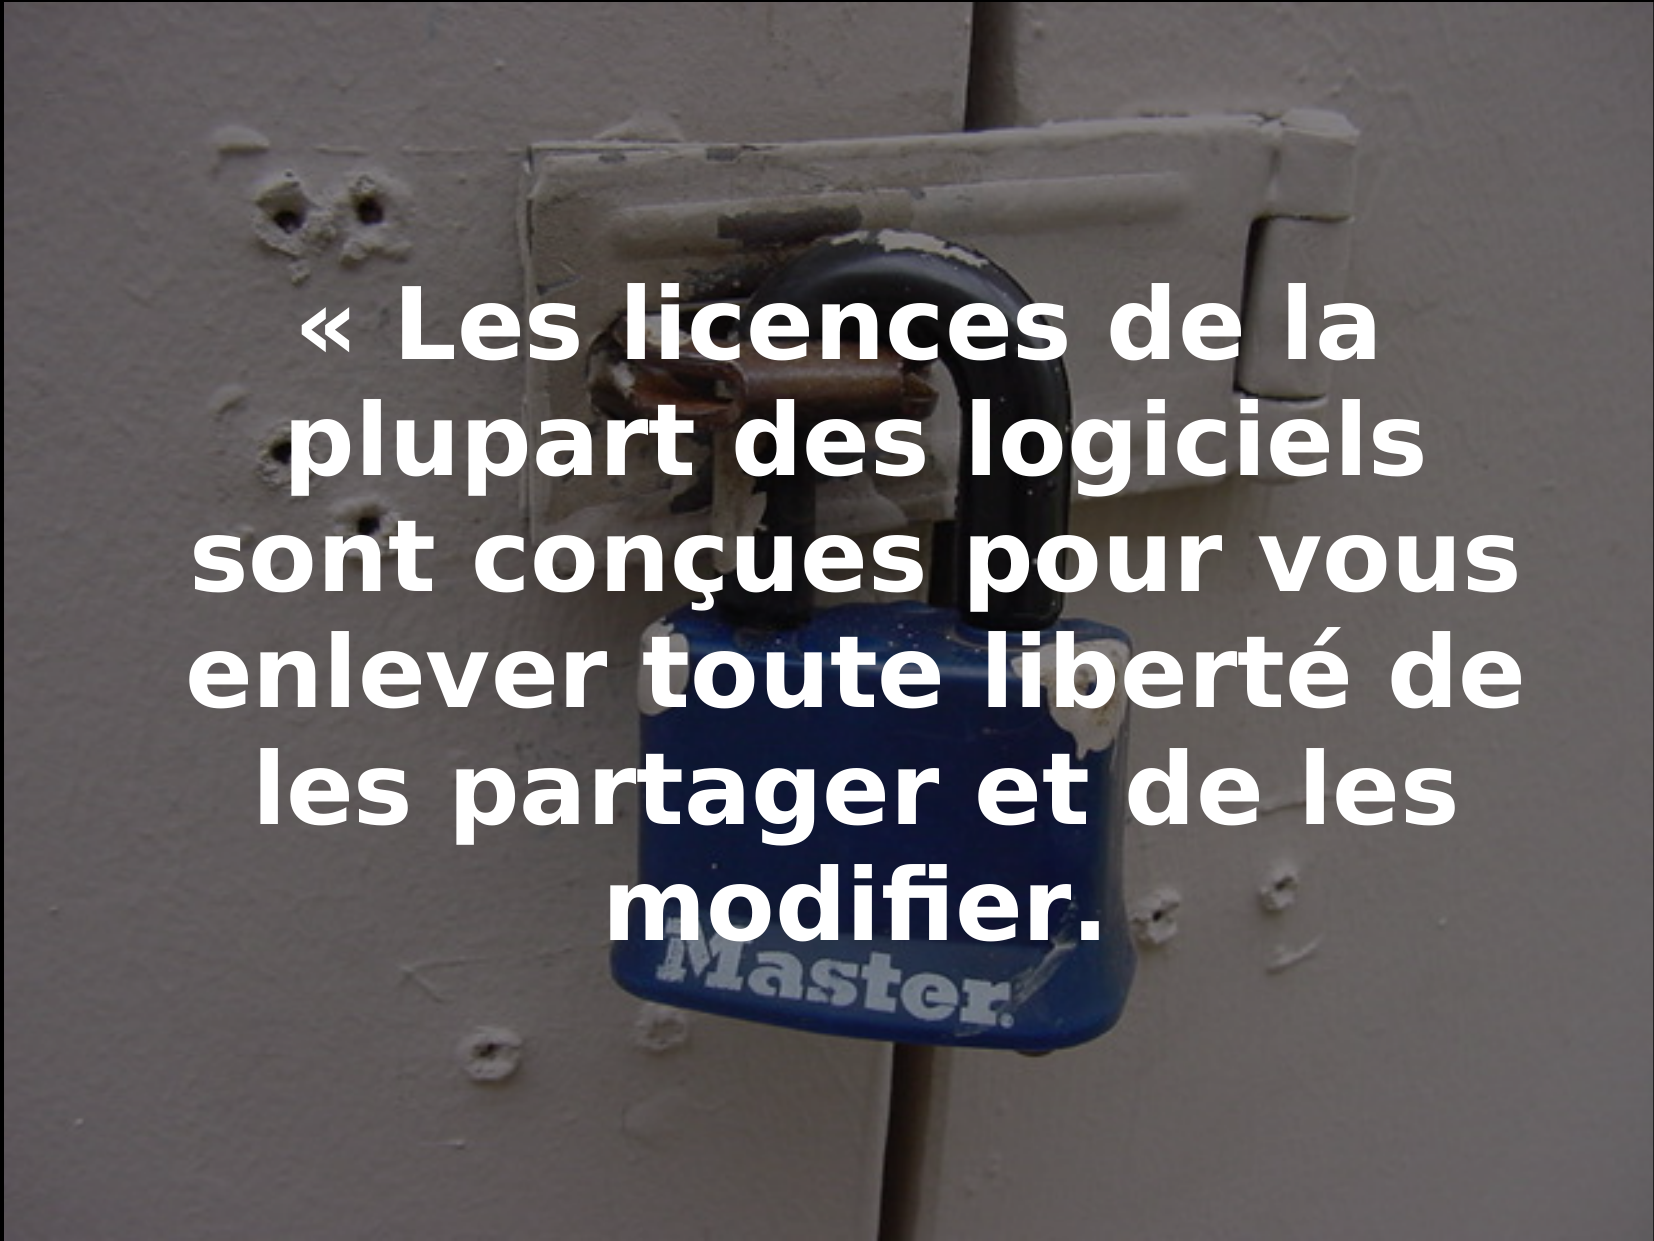

# « Les licences de la plupart des logiciels sont conçues pour vous enlever toute liberté de les partager et de les modifier.